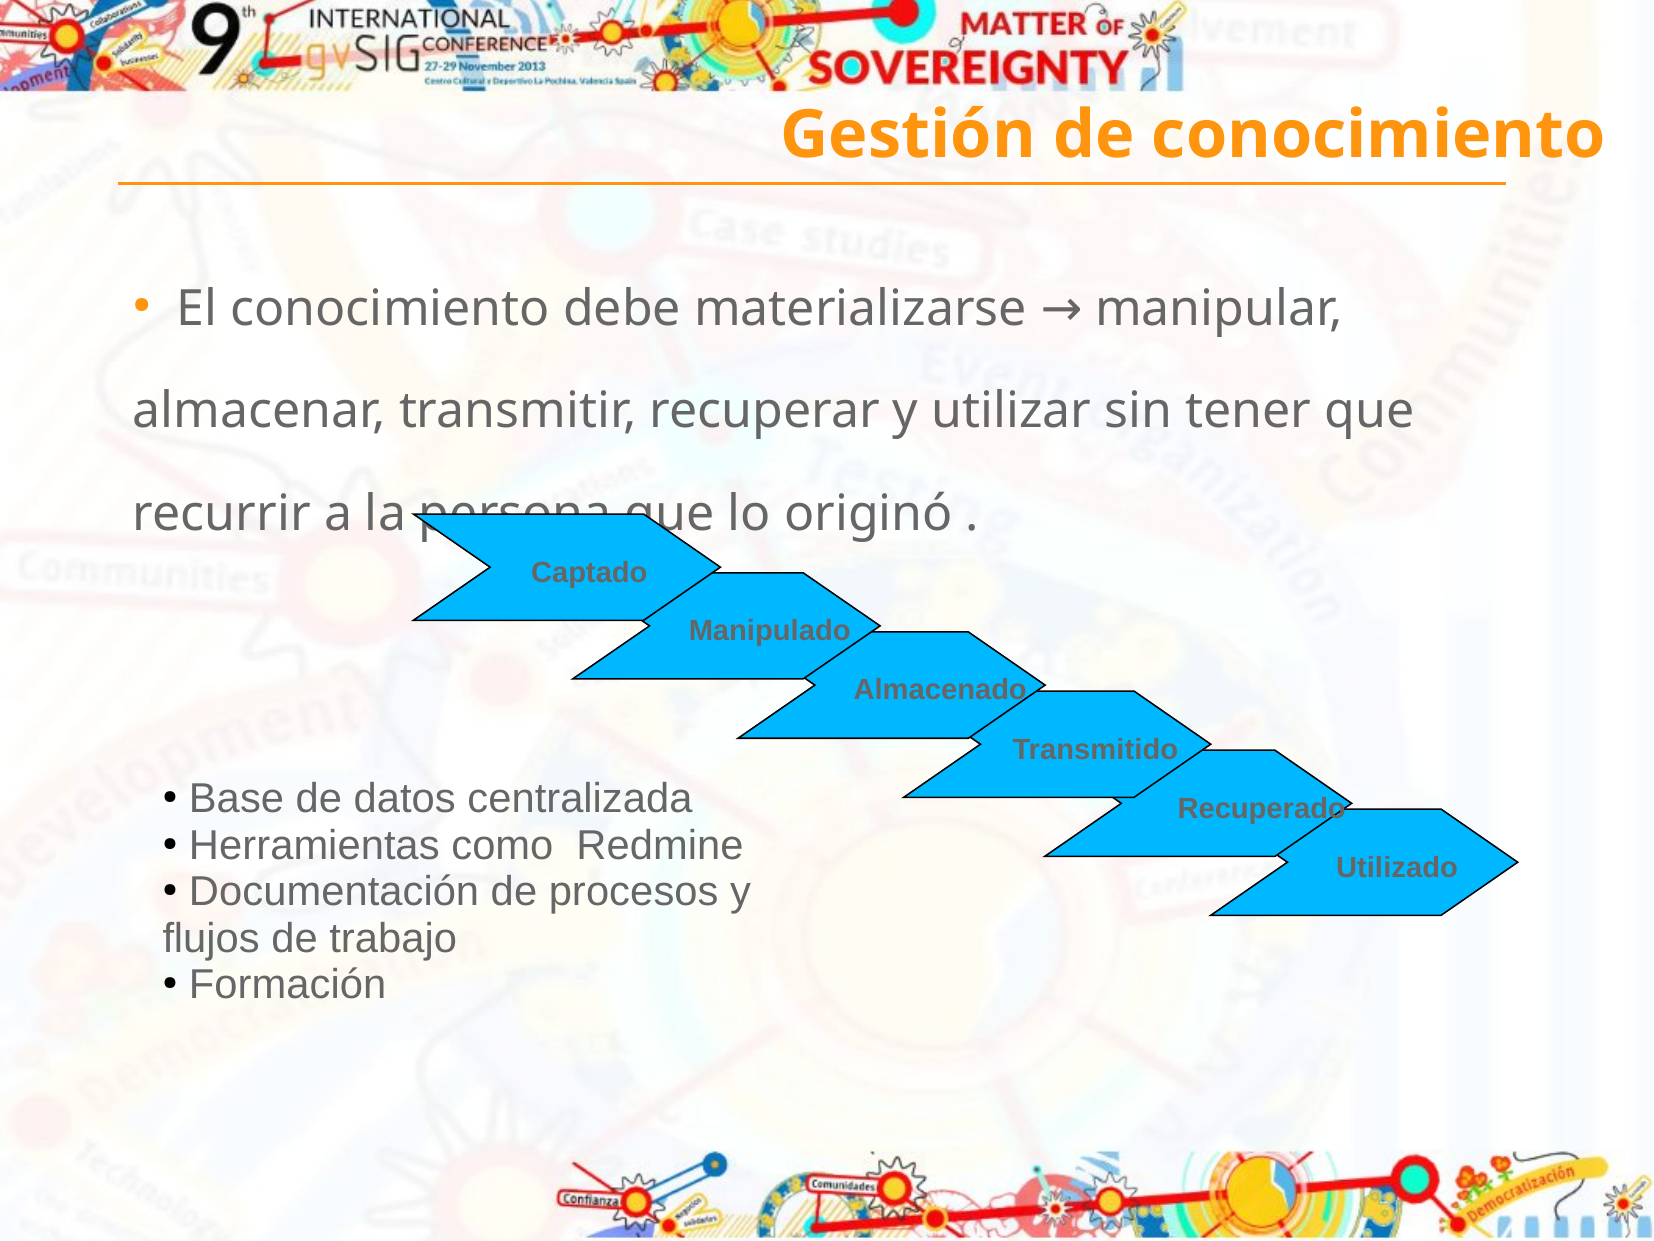

# Gestión de conocimiento
 El conocimiento debe materializarse → manipular, almacenar, transmitir, recuperar y utilizar sin tener que recurrir a la persona que lo originó .
 Captado
 Manipulado
 Almacenado
 Transmitido
 Recuperado
 Utilizado
 Base de datos centralizada
 Herramientas como Redmine
 Documentación de procesos y flujos de trabajo
 Formación